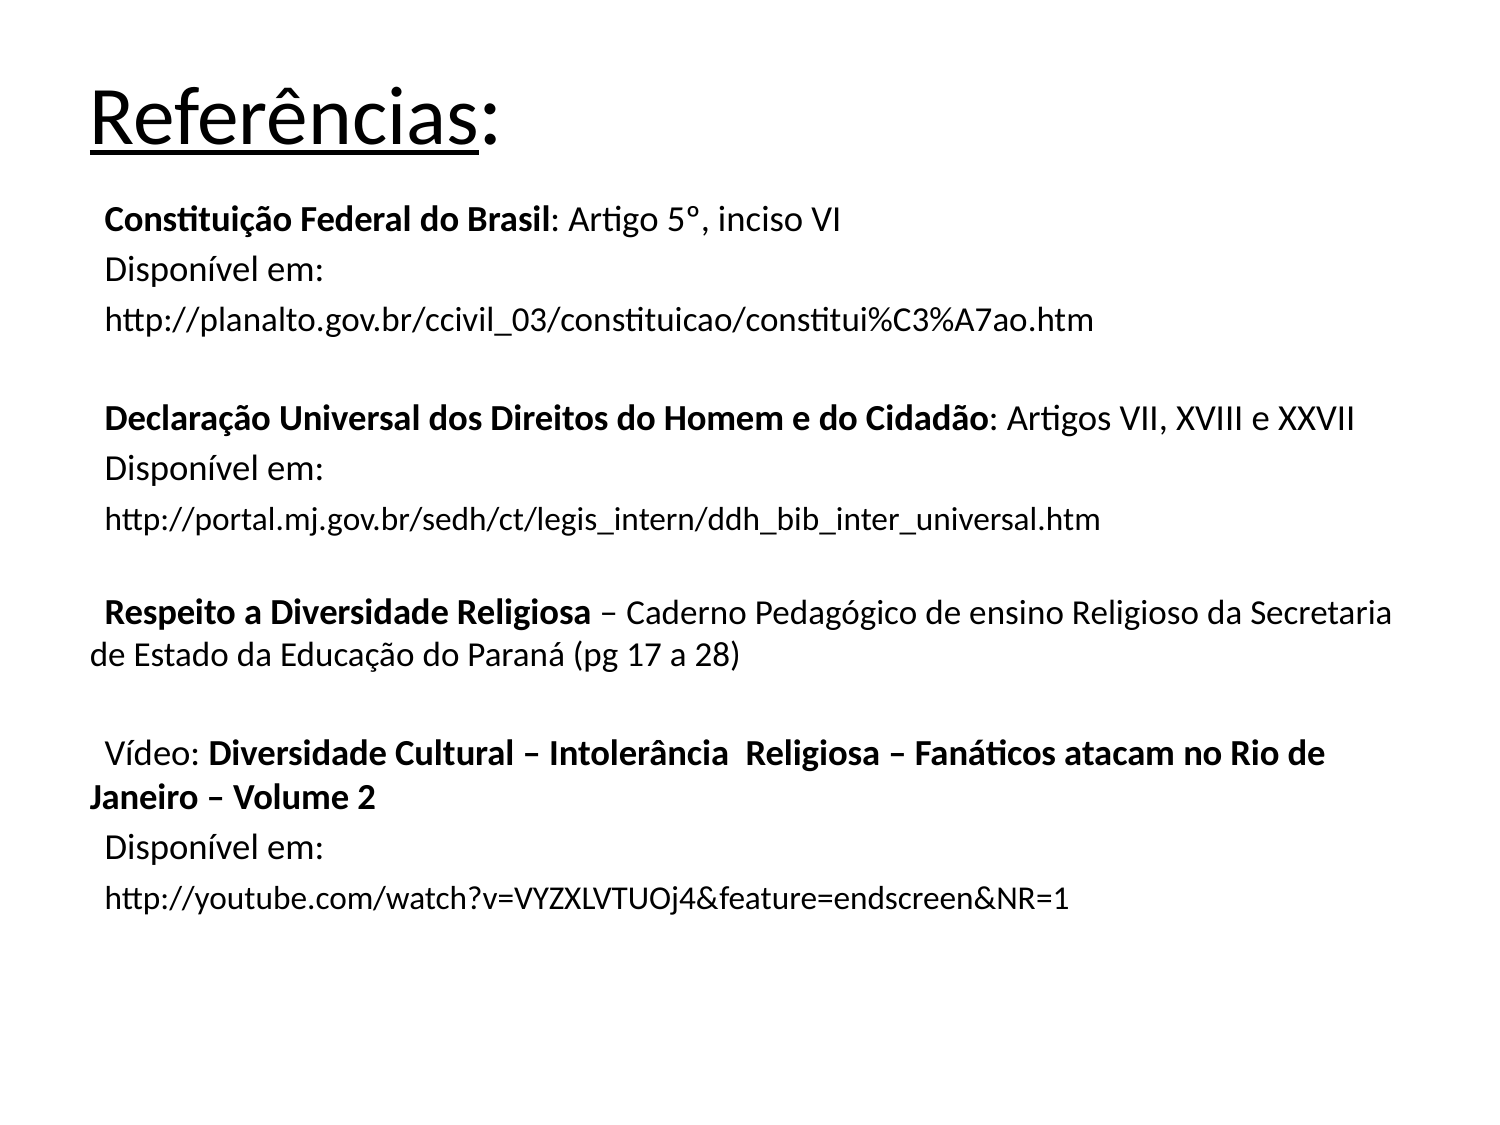

# Referências:
	Constituição Federal do Brasil: Artigo 5º, inciso VI
	Disponível em:
	http://planalto.gov.br/ccivil_03/constituicao/constitui%C3%A7ao.htm
	Declaração Universal dos Direitos do Homem e do Cidadão: Artigos VII, XVIII e XXVII
	Disponível em:
	http://portal.mj.gov.br/sedh/ct/legis_intern/ddh_bib_inter_universal.htm
	Respeito a Diversidade Religiosa – Caderno Pedagógico de ensino Religioso da Secretaria de Estado da Educação do Paraná (pg 17 a 28)
	Vídeo: Diversidade Cultural – Intolerância Religiosa – Fanáticos atacam no Rio de Janeiro – Volume 2
	Disponível em:
	http://youtube.com/watch?v=VYZXLVTUOj4&feature=endscreen&NR=1